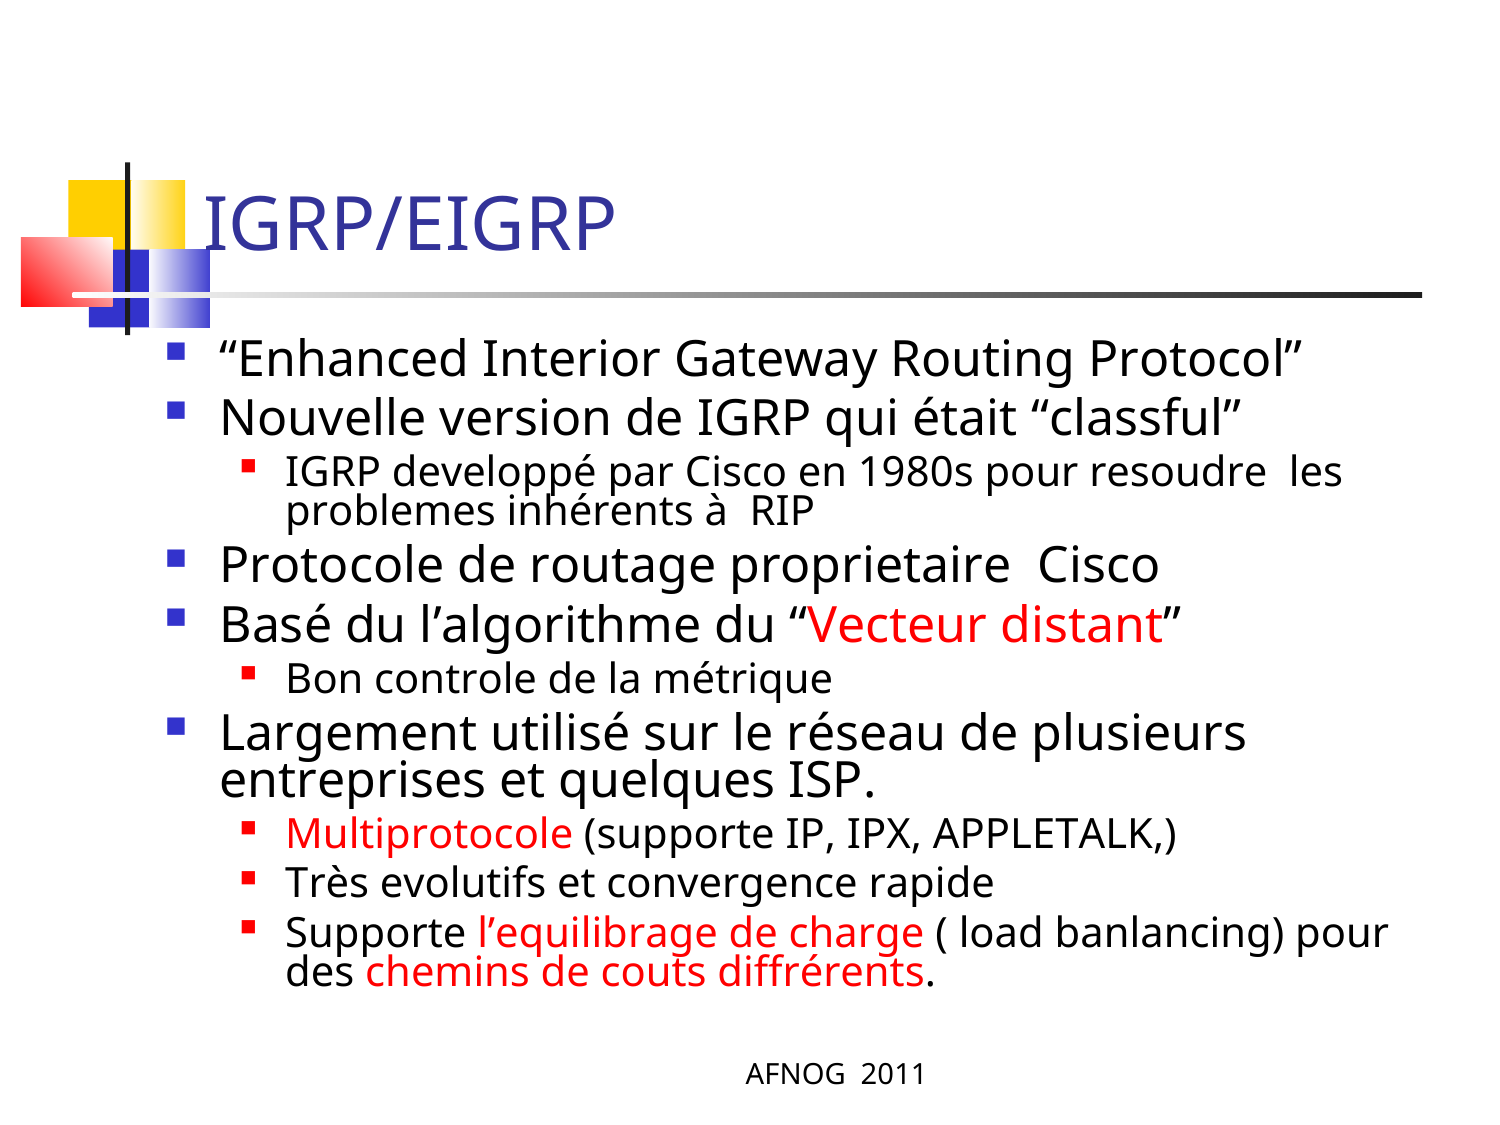

# IGRP/EIGRP
“Enhanced Interior Gateway Routing Protocol”
Nouvelle version de IGRP qui était “classful”
IGRP developpé par Cisco en 1980s pour resoudre les problemes inhérents à RIP
Protocole de routage proprietaire Cisco
Basé du l’algorithme du “Vecteur distant”
Bon controle de la métrique
Largement utilisé sur le réseau de plusieurs entreprises et quelques ISP.
Multiprotocole (supporte IP, IPX, APPLETALK,)‏
Très evolutifs et convergence rapide
Supporte l’equilibrage de charge ( load banlancing) pour des chemins de couts diffrérents.
AFNOG 2011